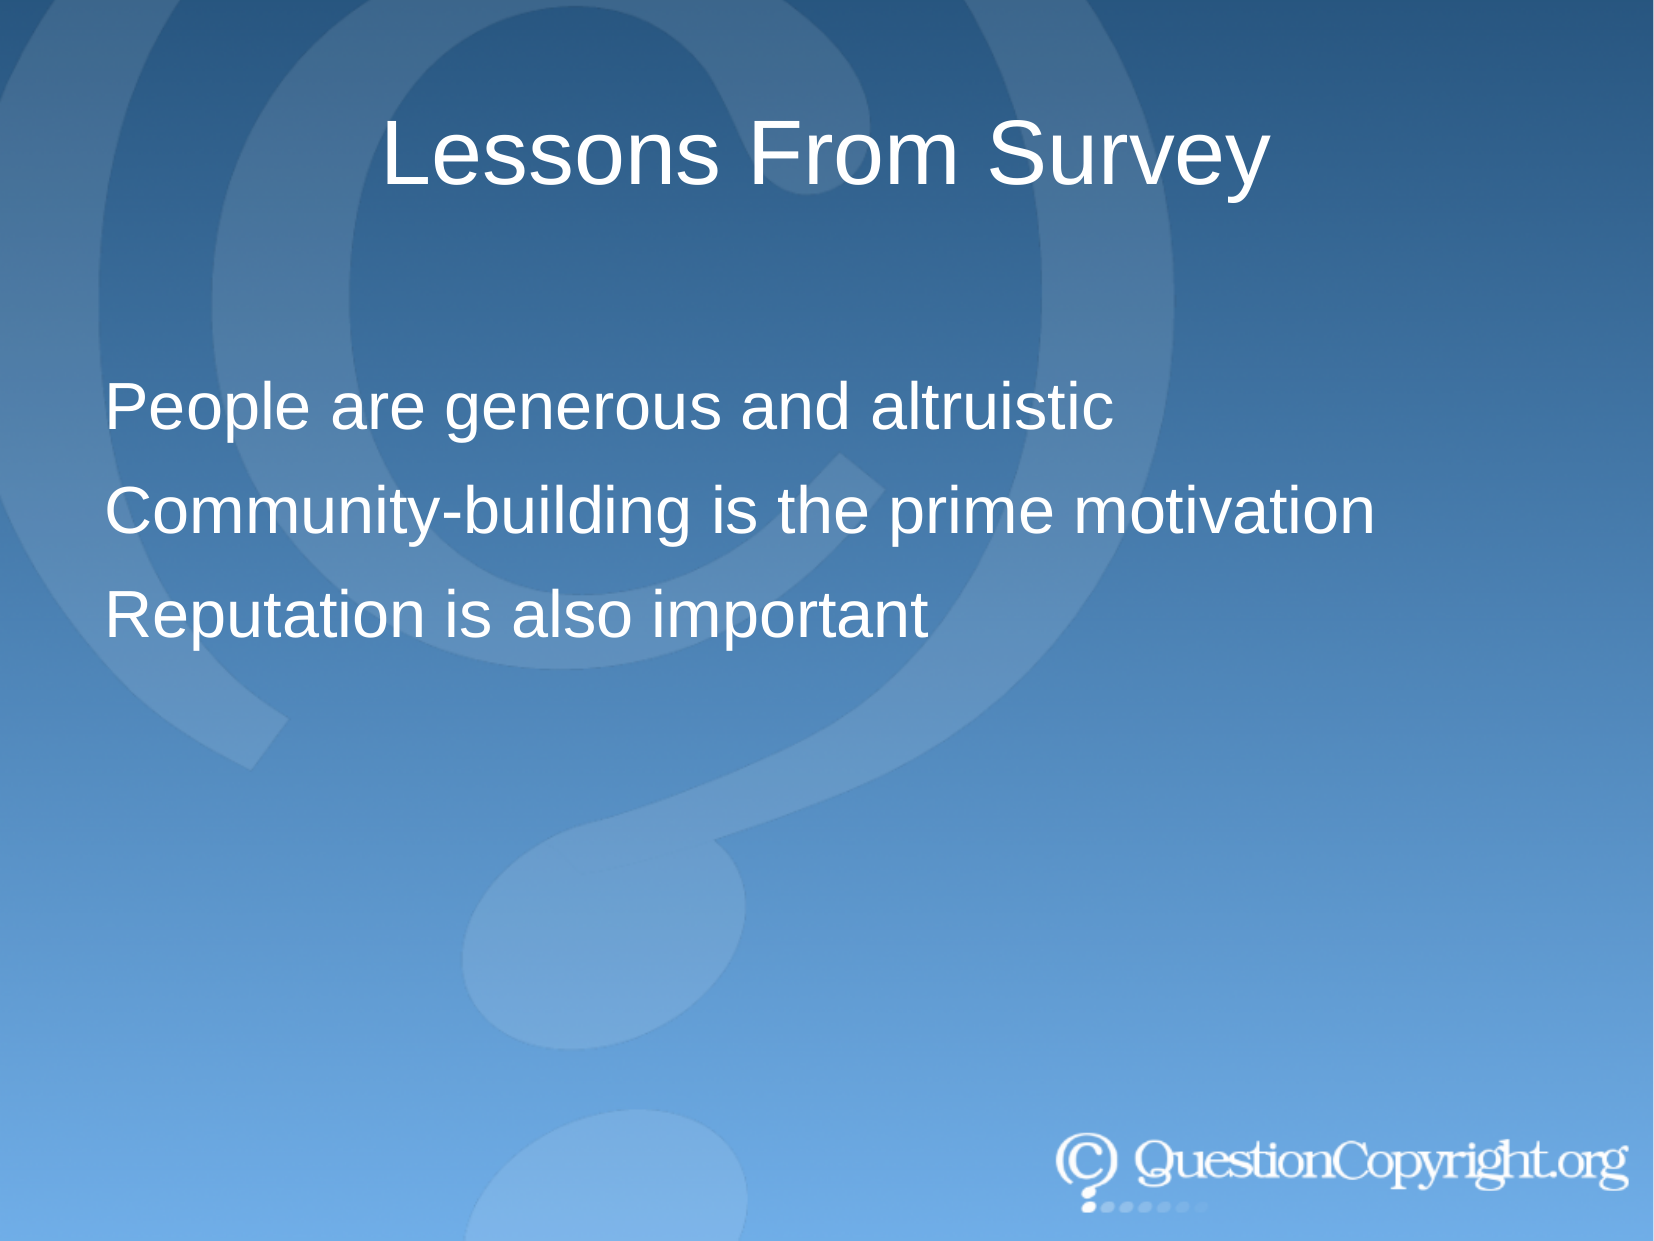

# Lessons From Survey
People are generous and altruistic
Community-building is the prime motivation
Reputation is also important